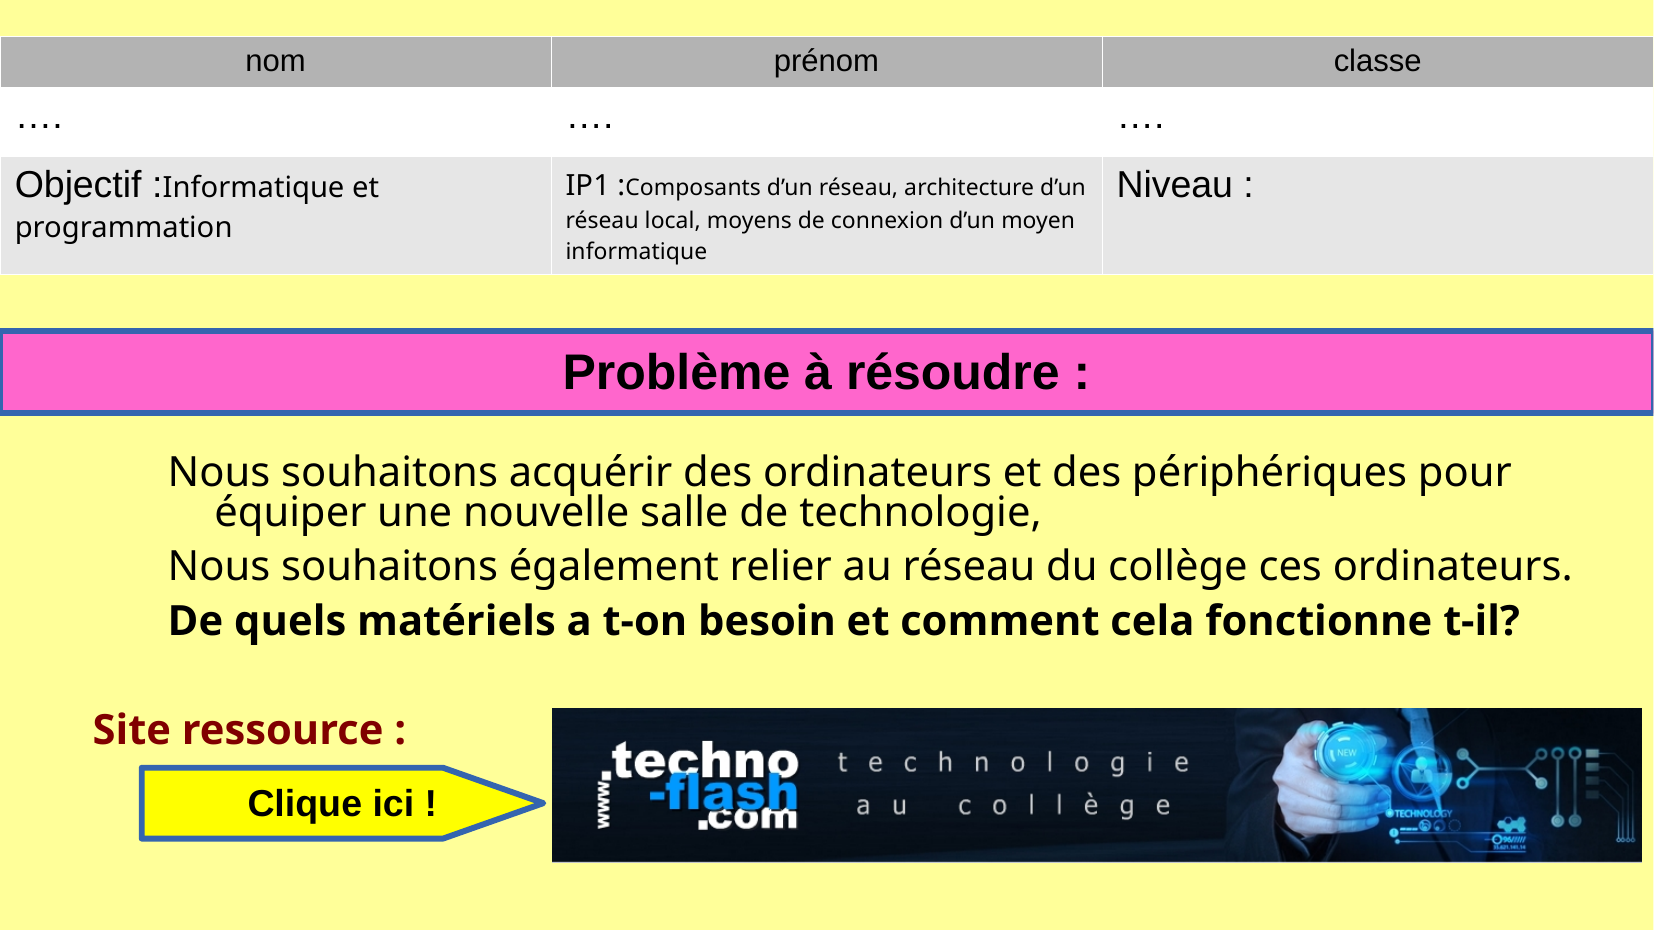

| nom | prénom | classe |
| --- | --- | --- |
| …. | …. | …. |
| Objectif :Informatique et programmation | IP1 :Composants d’un réseau, architecture d’un réseau local, moyens de connexion d’un moyen informatique | Niveau : |
Nous souhaitons acquérir des ordinateurs et des périphériques pour équiper une nouvelle salle de technologie,
Nous souhaitons également relier au réseau du collège ces ordinateurs.
De quels matériels a t-on besoin et comment cela fonctionne t-il?
Site ressource :
Problème à résoudre :
Clique ici !